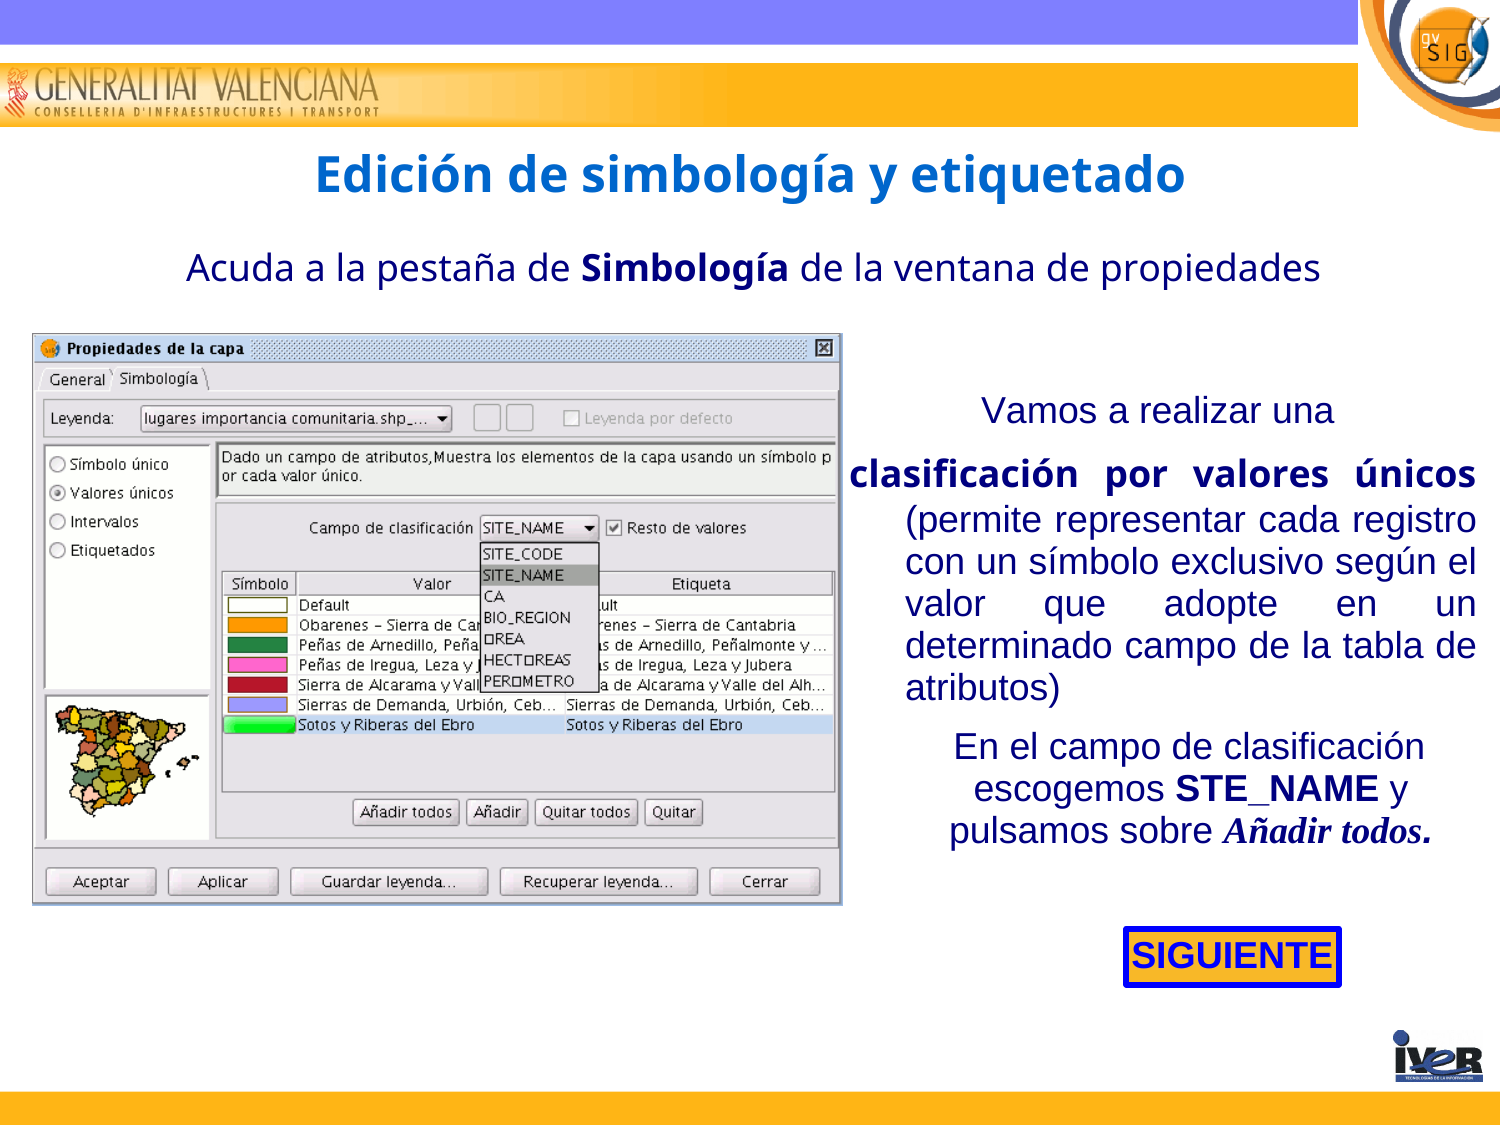

# Edición de simbología y etiquetado
 Acuda a la pestaña de Simbología de la ventana de propiedades
Vamos a realizar una
clasificación por valores únicos (permite representar cada registro con un símbolo exclusivo según el valor que adopte en un determinado campo de la tabla de atributos)
 En el campo de clasificación escogemos STE_NAME y pulsamos sobre Añadir todos.
SIGUIENTE